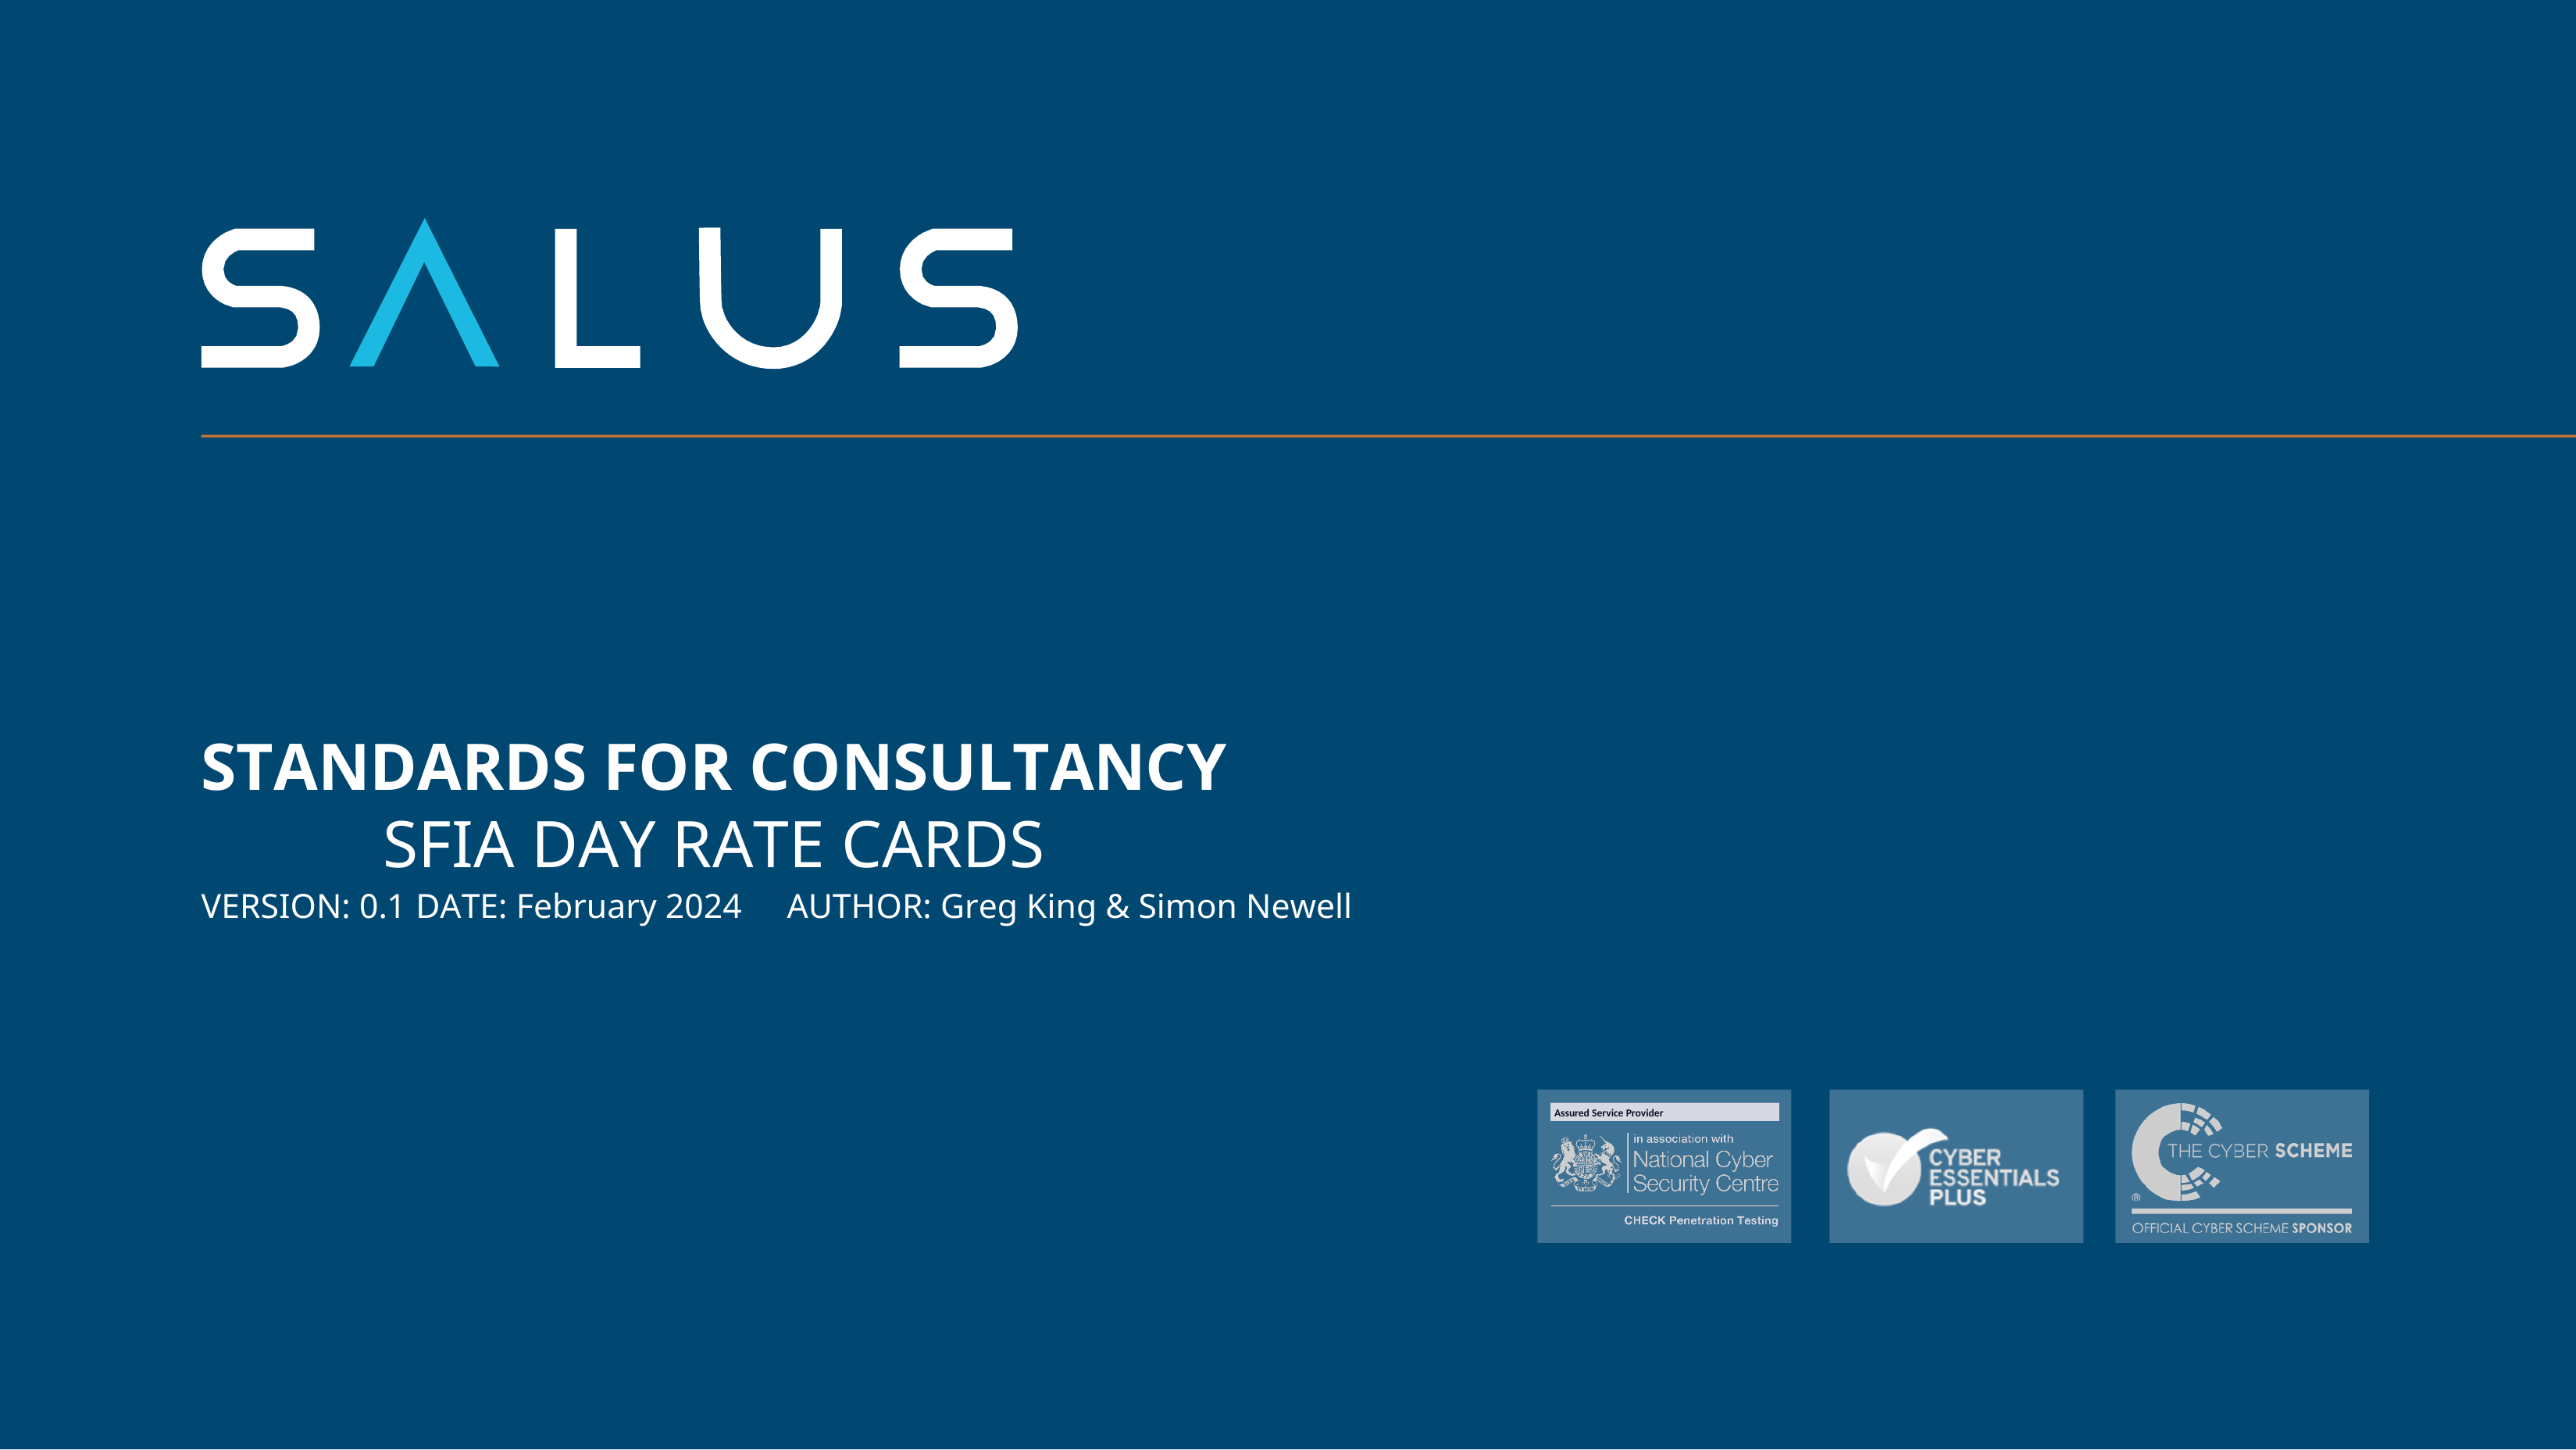

# STANDARDS FOR CONSULTANCY
SFIA DAY RATE CARDS
VERSION: 0.1	DATE: February 2024	AUTHOR: Greg King & Simon Newell